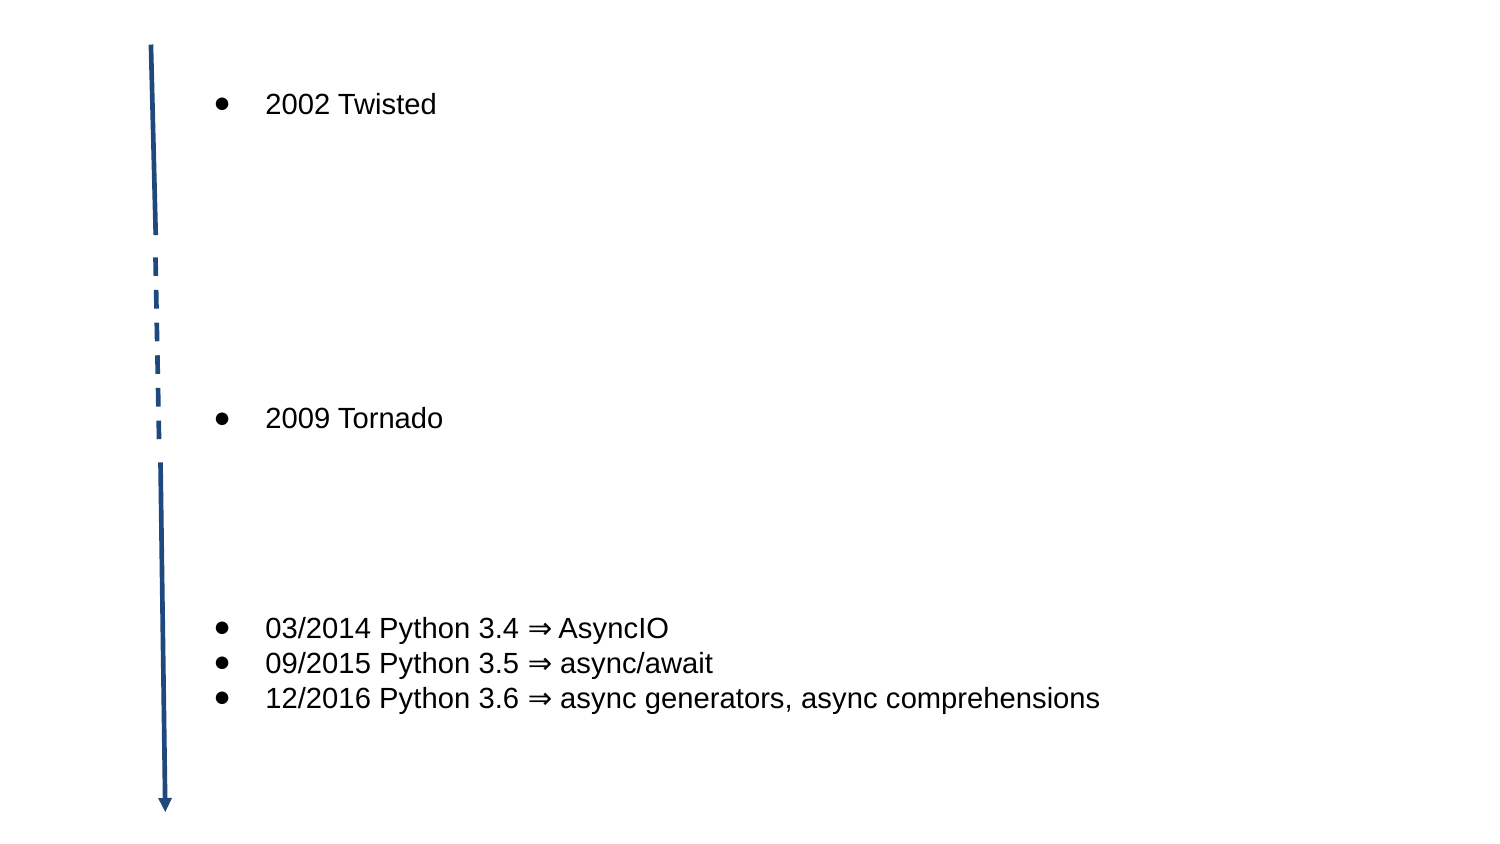

2002 Twisted
2009 Tornado
03/2014 Python 3.4 ⇒ AsyncIO
09/2015 Python 3.5 ⇒ async/await
12/2016 Python 3.6 ⇒ async generators, async comprehensions